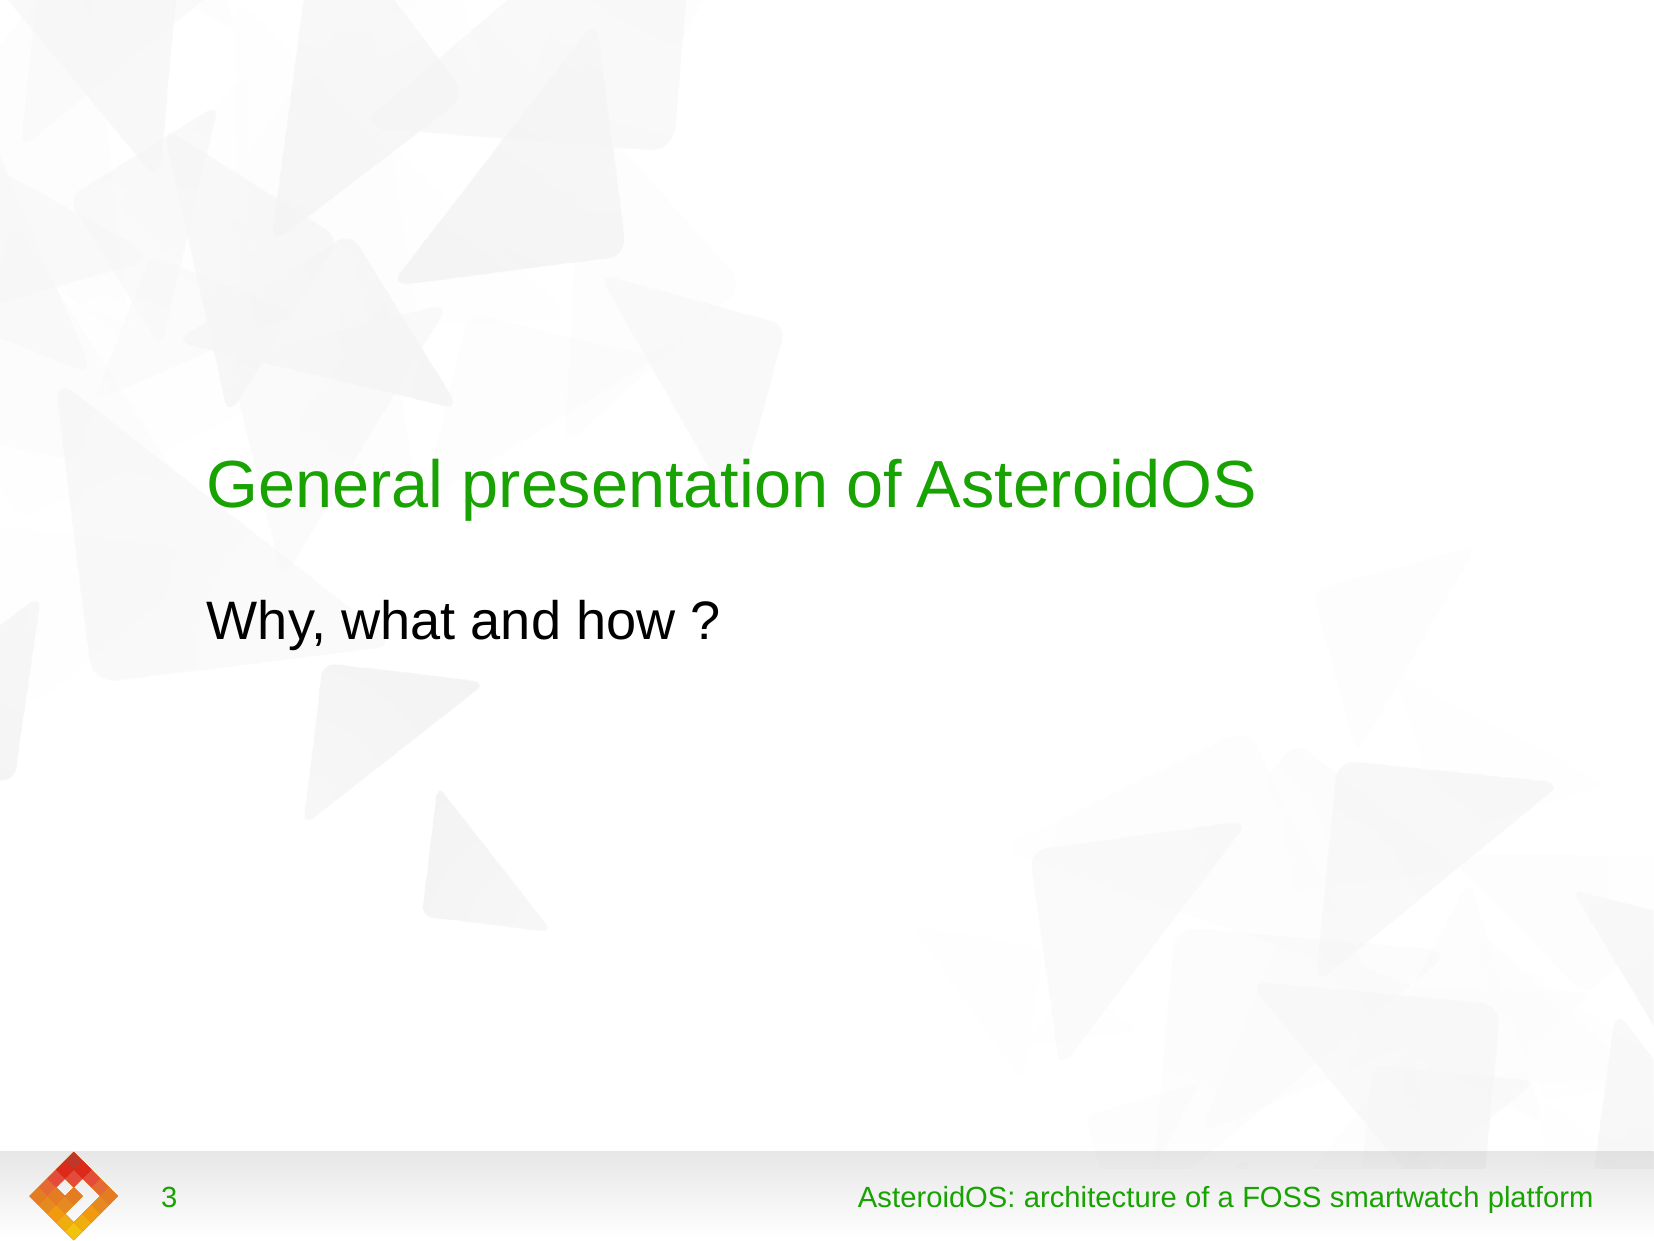

# General presentation of AsteroidOS
Why, what and how ?
3
AsteroidOS: architecture of a FOSS smartwatch platform